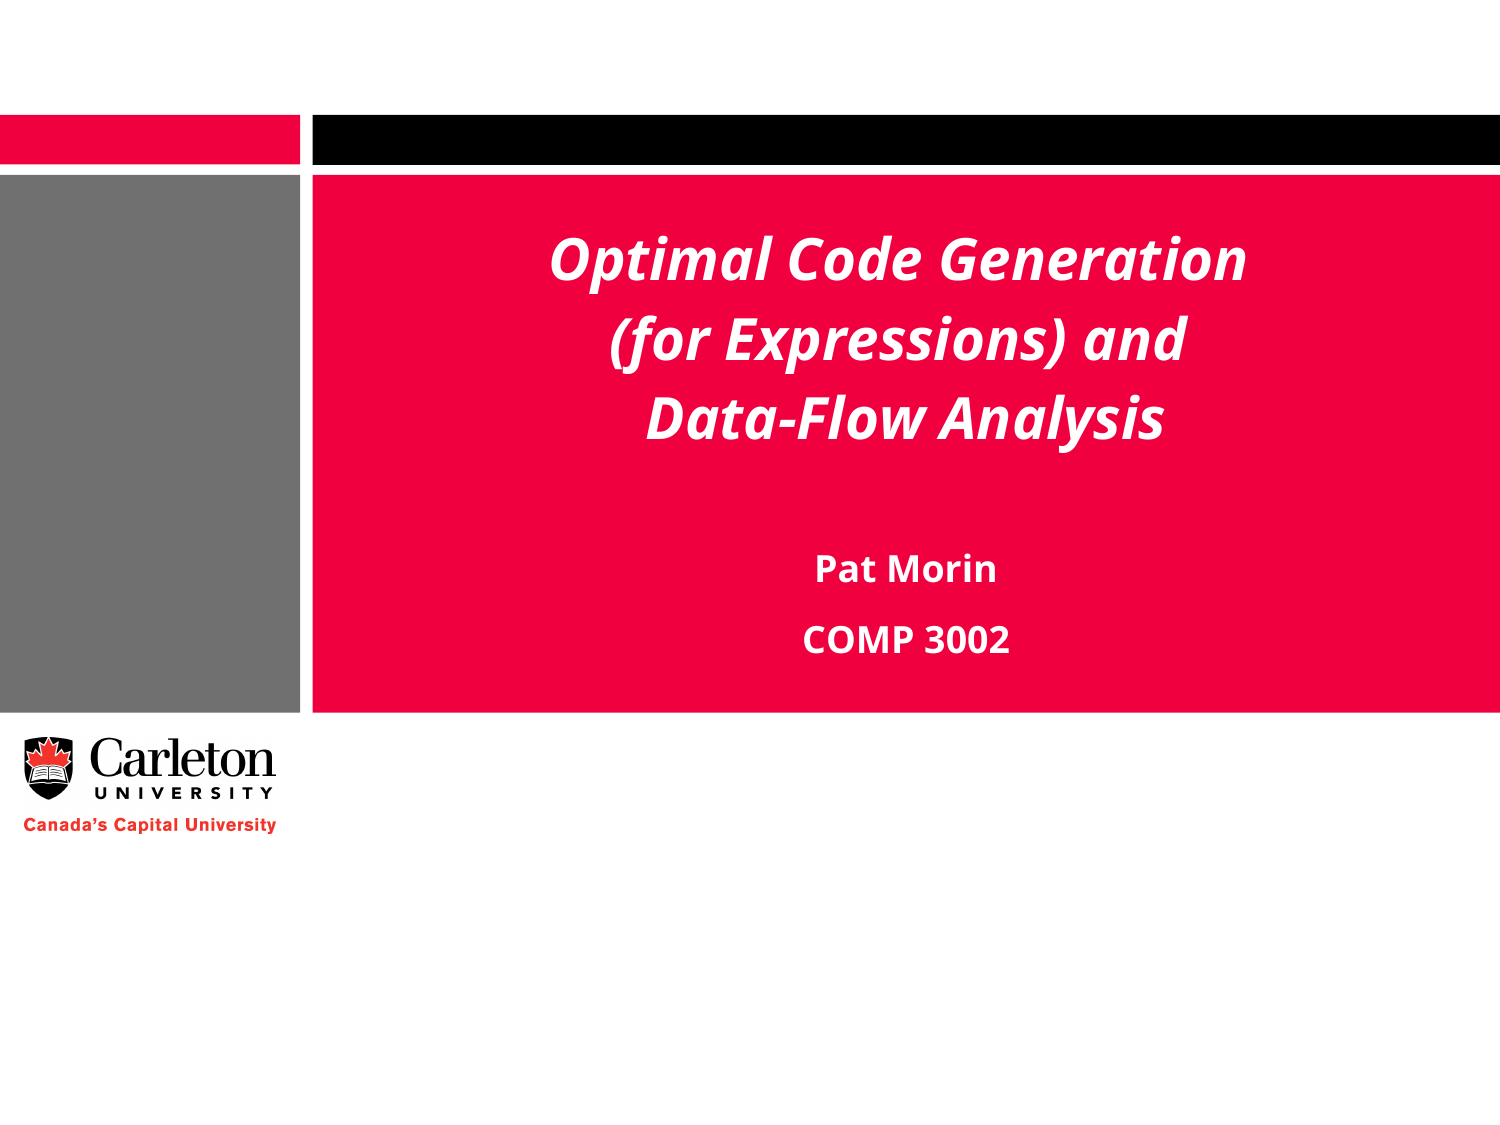

# Optimal Code Generation (for Expressions) and Data-Flow Analysis
Pat Morin
COMP 3002